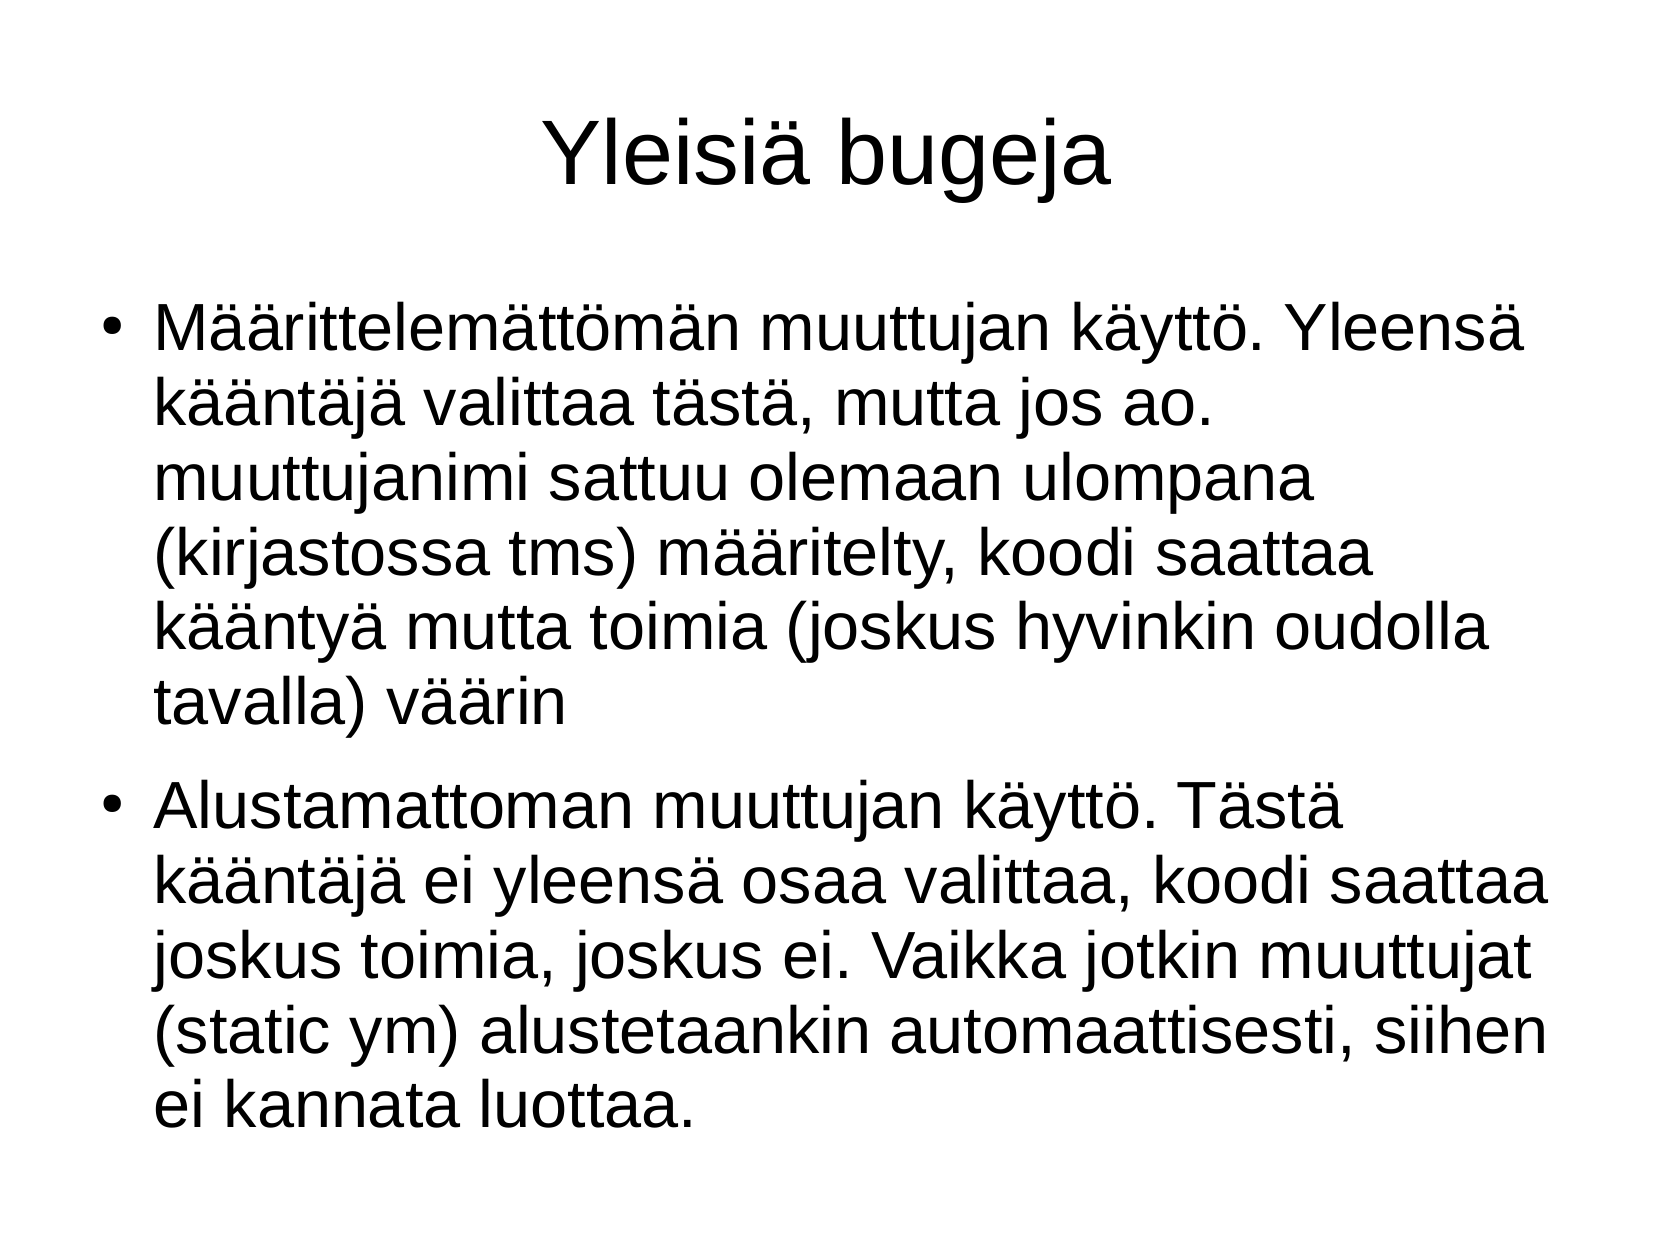

# Yleisiä bugeja
Määrittelemättömän muuttujan käyttö. Yleensä kääntäjä valittaa tästä, mutta jos ao. muuttujanimi sattuu olemaan ulompana (kirjastossa tms) määritelty, koodi saattaa kääntyä mutta toimia (joskus hyvinkin oudolla tavalla) väärin
Alustamattoman muuttujan käyttö. Tästä kääntäjä ei yleensä osaa valittaa, koodi saattaa joskus toimia, joskus ei. Vaikka jotkin muuttujat (static ym) alustetaankin automaattisesti, siihen ei kannata luottaa.